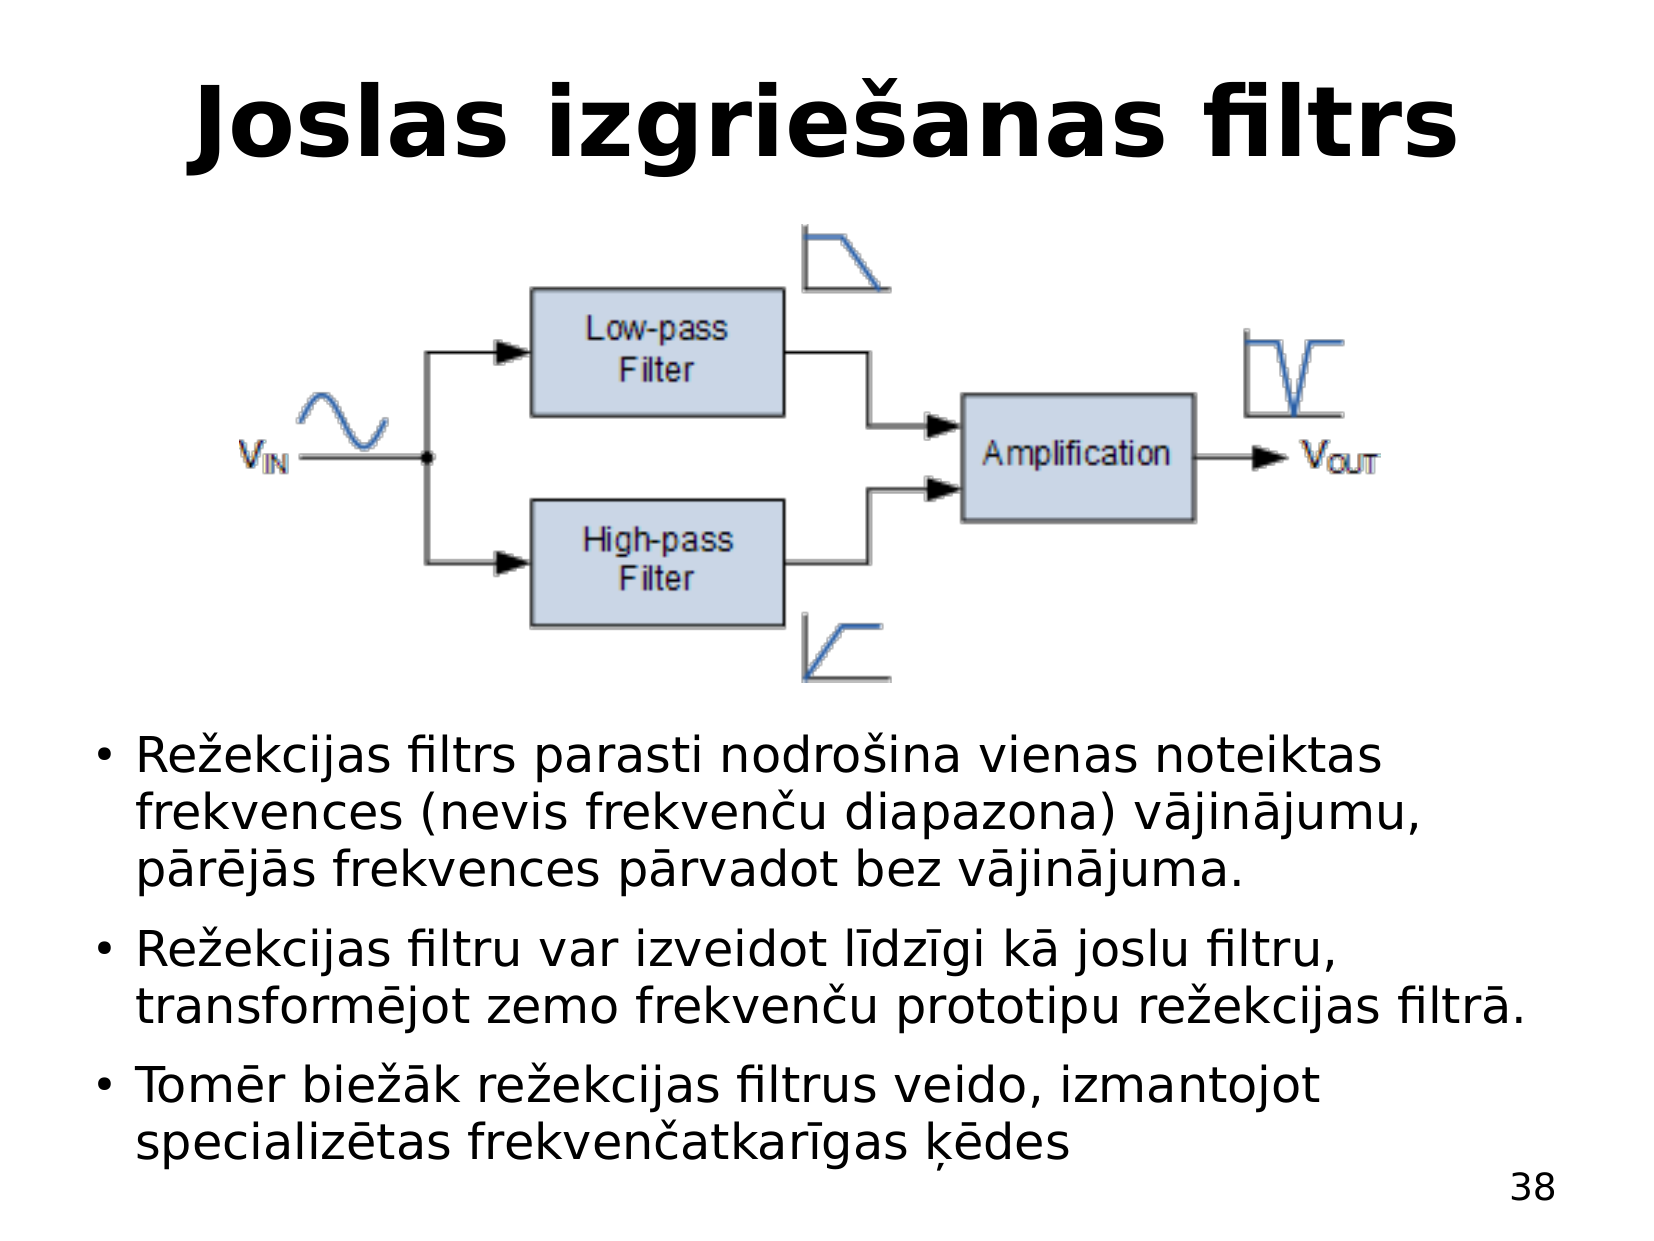

# Joslas izgriešanas filtrs
Režekcijas filtrs parasti nodrošina vienas noteiktas frekvences (nevis frekvenču diapazona) vājinājumu, pārējās frekvences pārvadot bez vājinājuma.
Režekcijas filtru var izveidot līdzīgi kā joslu filtru, transformējot zemo frekvenču prototipu režekcijas filtrā.
Tomēr biežāk režekcijas filtrus veido, izmantojot specializētas frekvenčatkarīgas ķēdes